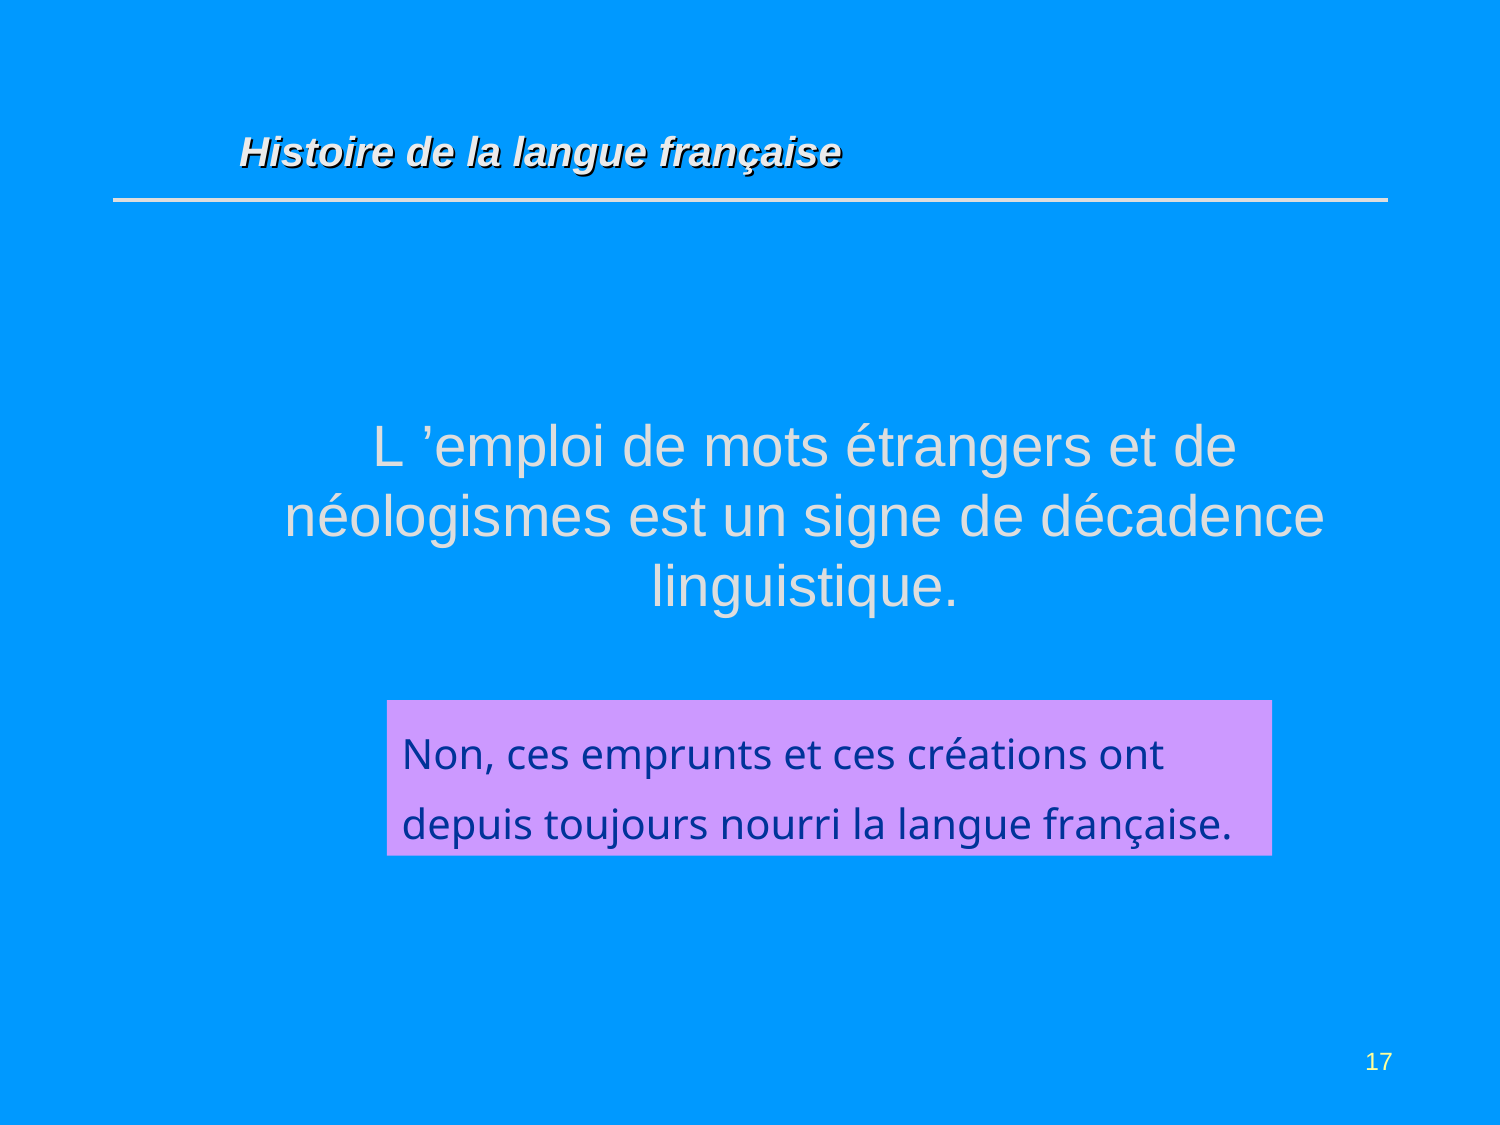

Histoire de la langue française
L ’emploi de mots étrangers et de néologismes est un signe de décadence linguistique.
Vrai / Faux ?
Non, ces emprunts et ces créations ont depuis toujours nourri la langue française.
17